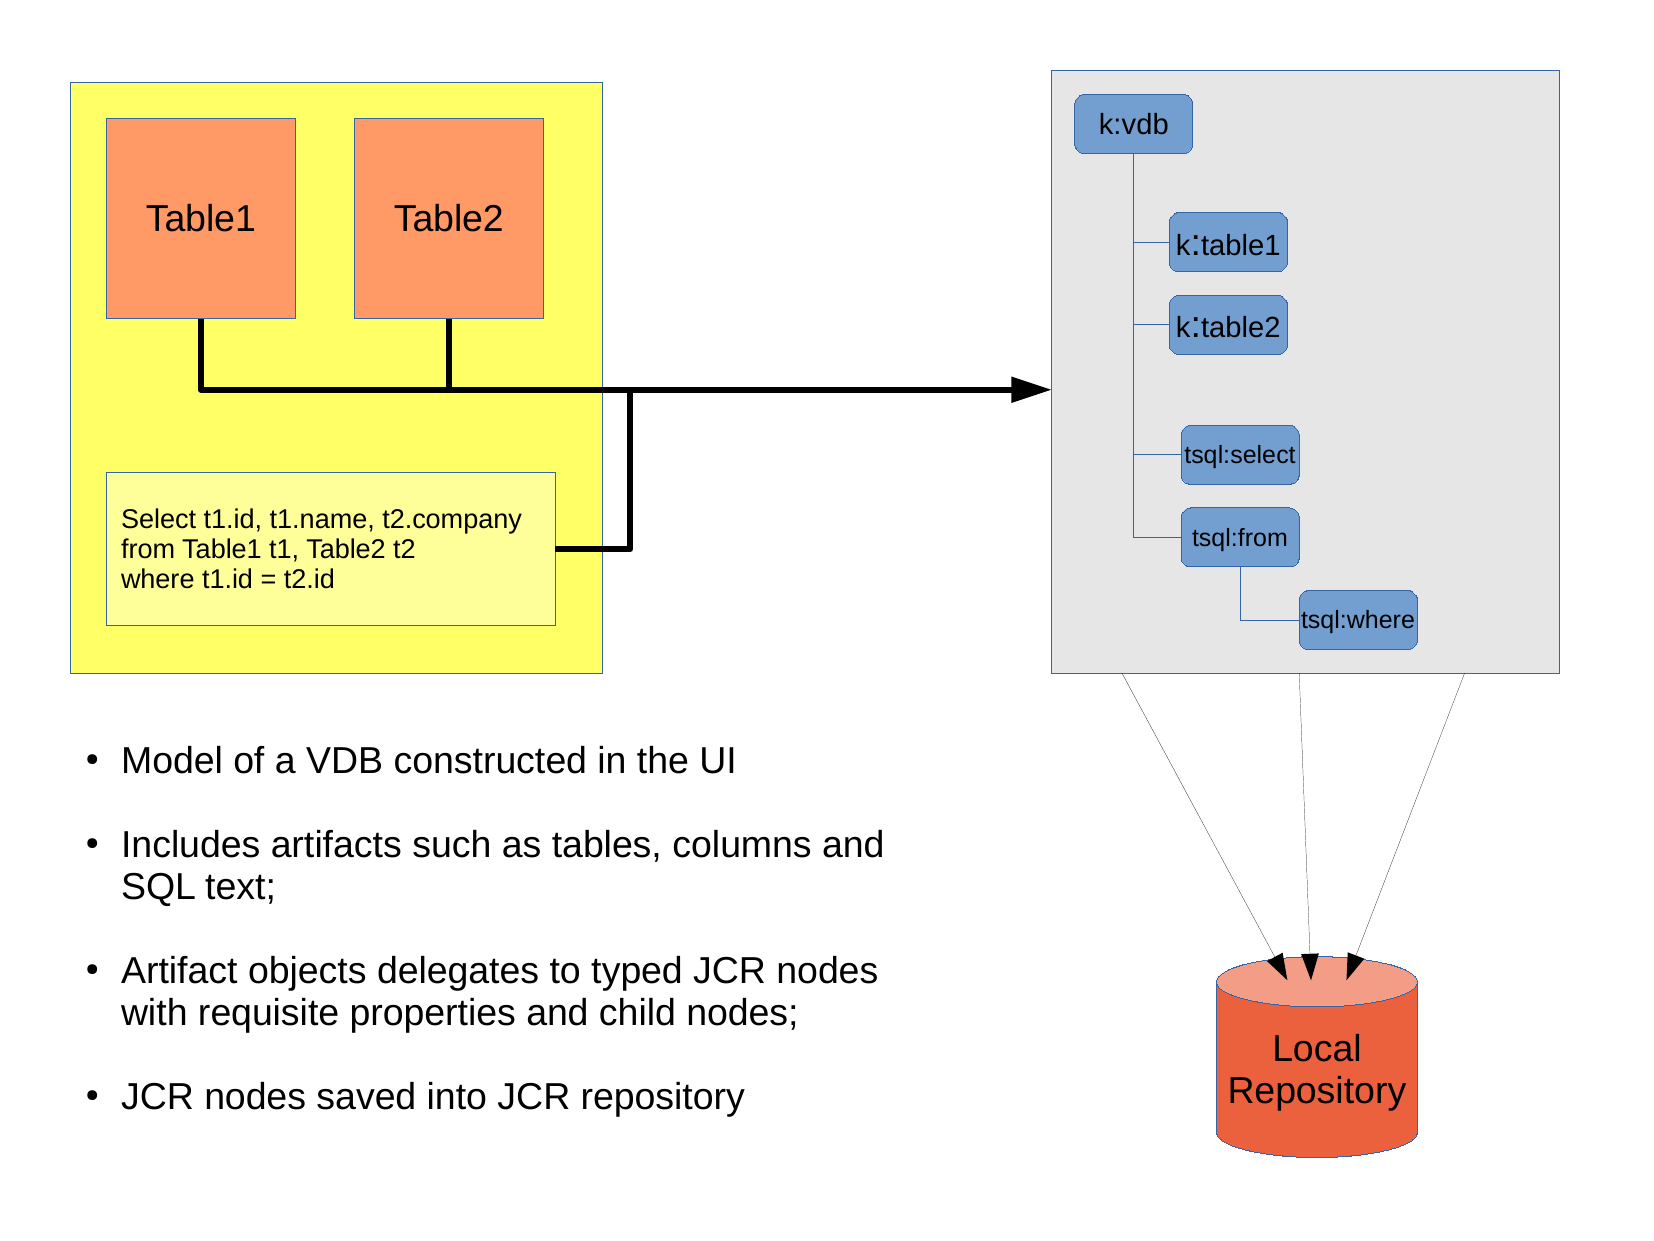

k:vdb
Table1
Table2
k:table1
k:table2
tsql:select
Select t1.id, t1.name, t2.company
from Table1 t1, Table2 t2
where t1.id = t2.id
tsql:from
tsql:where
Model of a VDB constructed in the UI
Includes artifacts such as tables, columns and SQL text;
Artifact objects delegates to typed JCR nodes with requisite properties and child nodes;
JCR nodes saved into JCR repository
Local
Repository